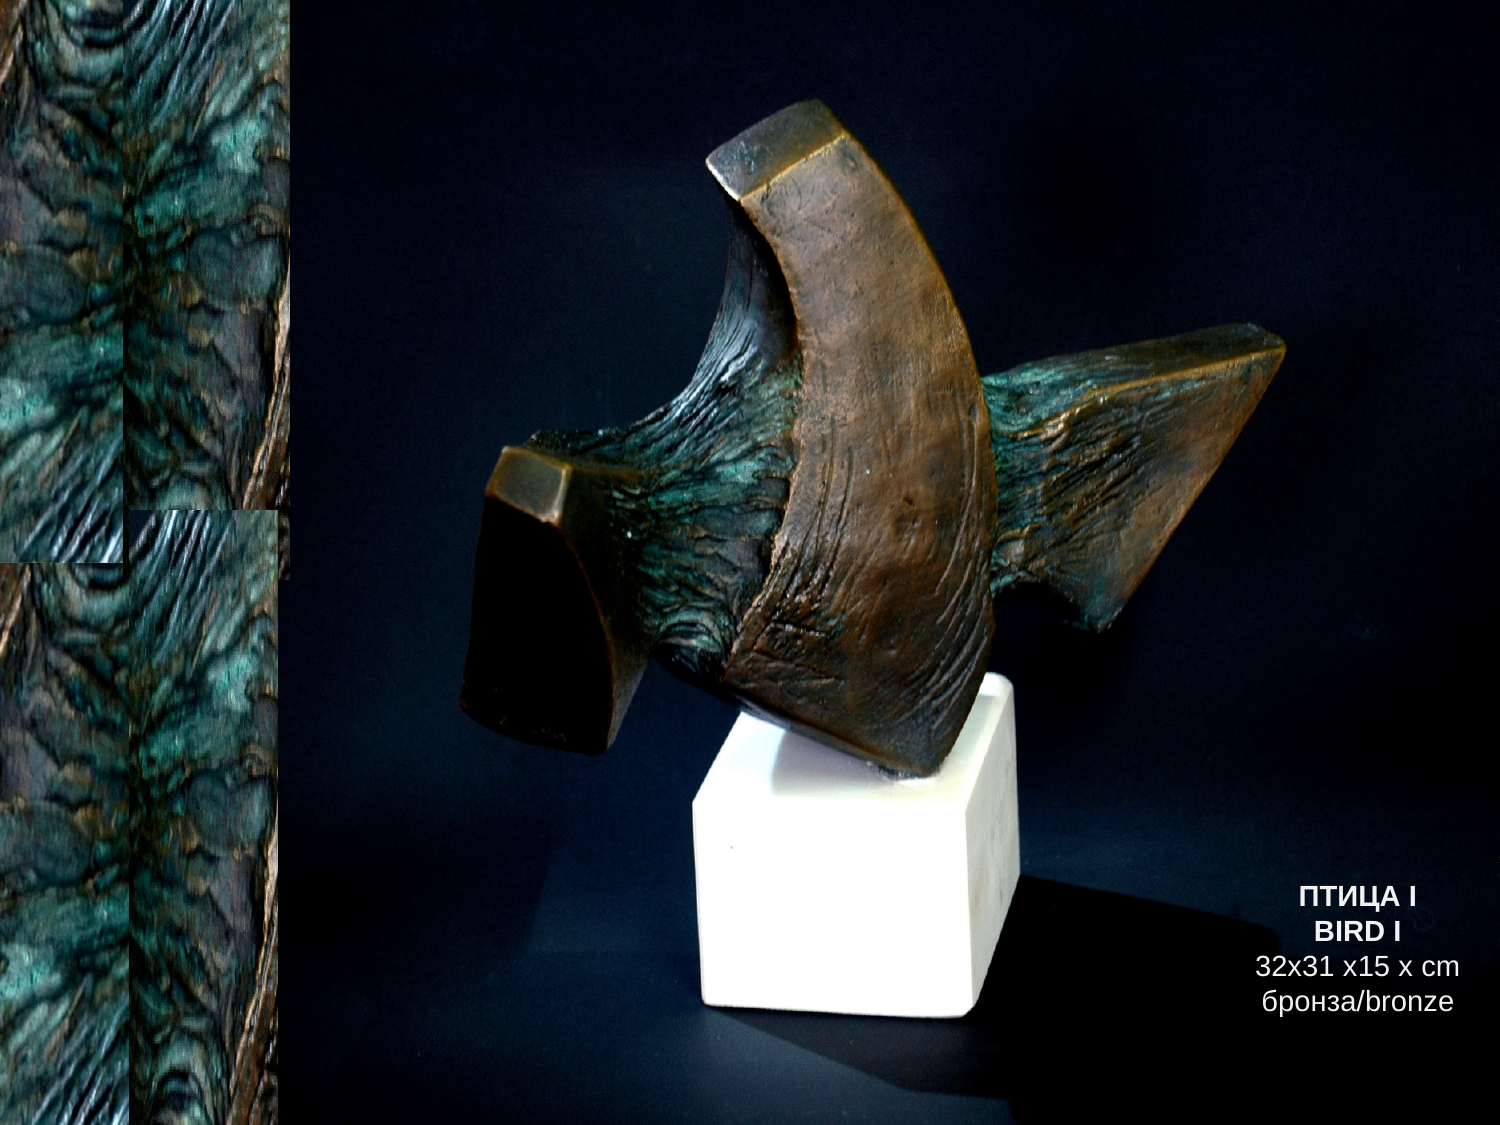

Птица I
Bird I
32x31 x15 x cm
бронза/bronze